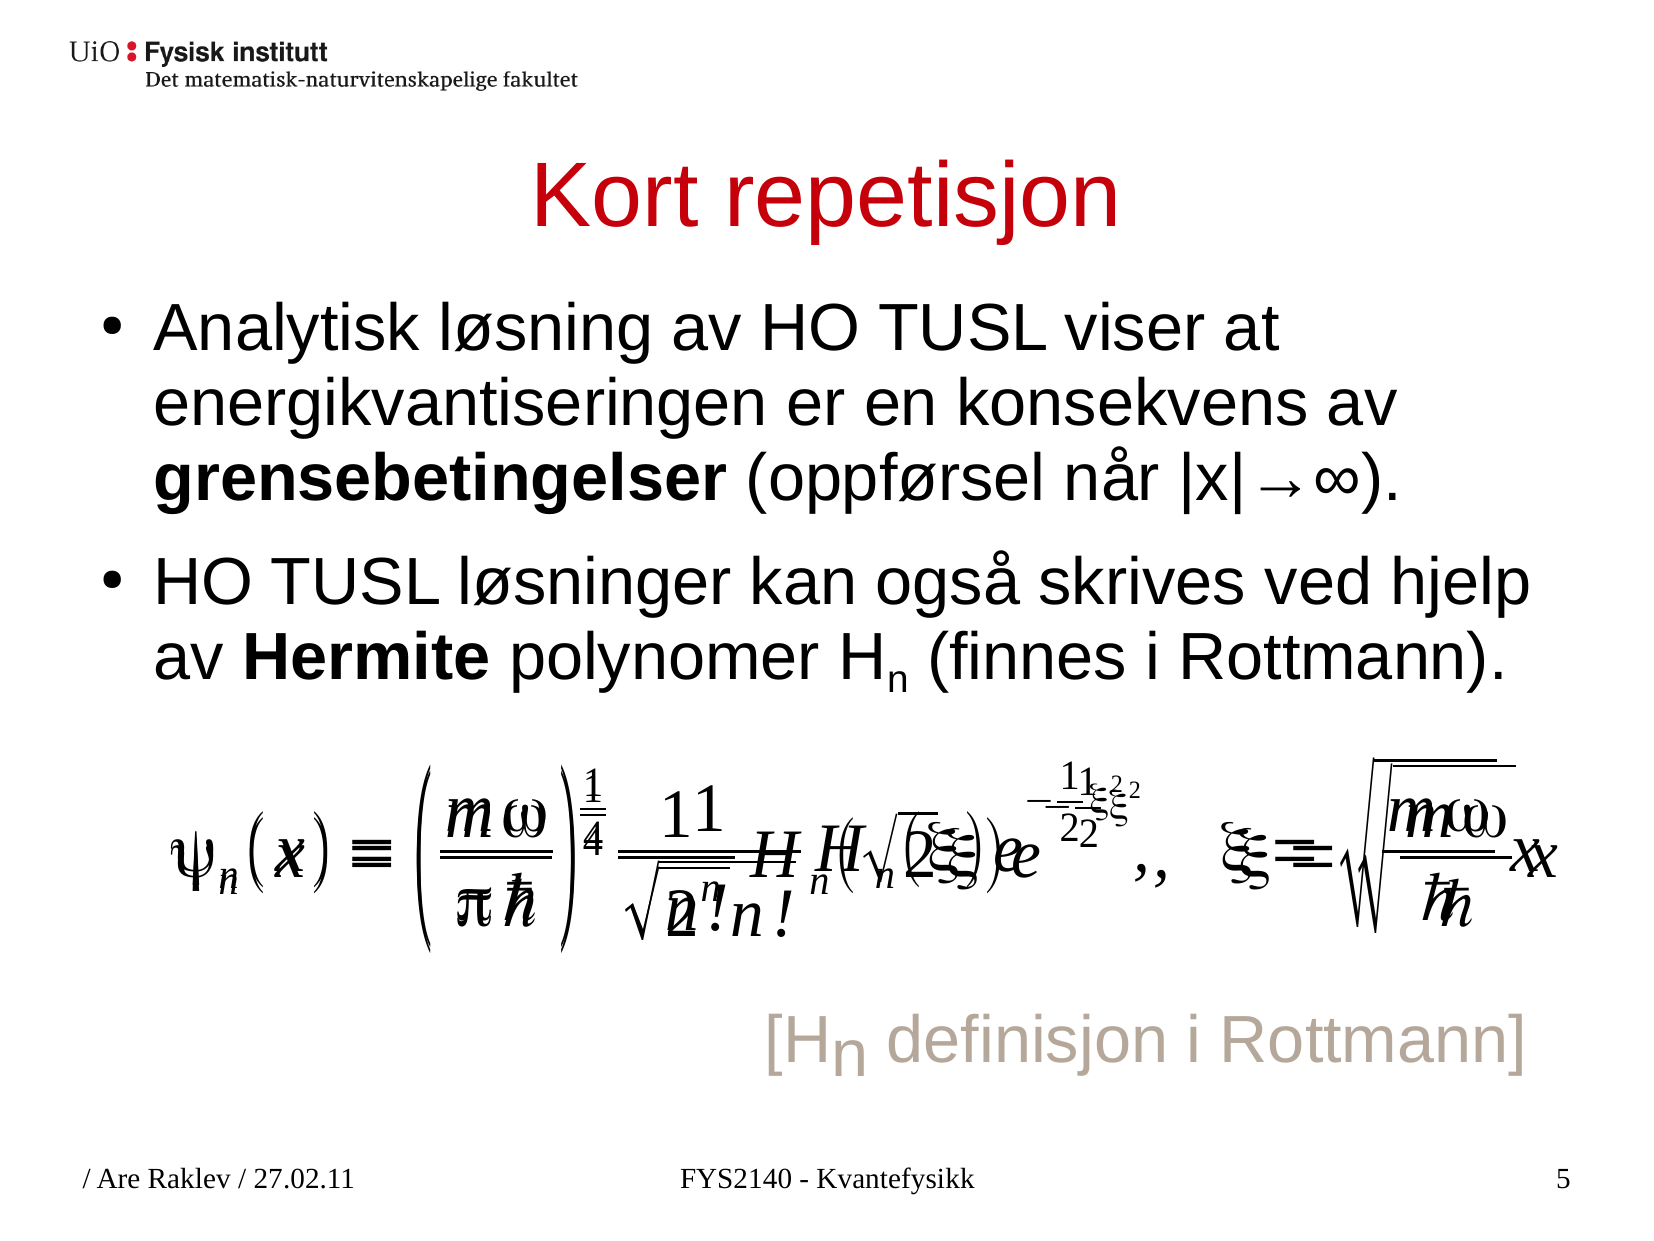

# Kort repetisjon
Analytisk løsning av HO TUSL viser at energikvantiseringen er en konsekvens av grensebetingelser (oppførsel når |x|→∞).
HO TUSL løsninger kan også skrives ved hjelp av Hermite polynomer Hn (finnes i Rottmann).
[Hn definisjon i Rottmann]
/ Are Raklev / 27.02.11
FYS2140 - Kvantefysikk
5